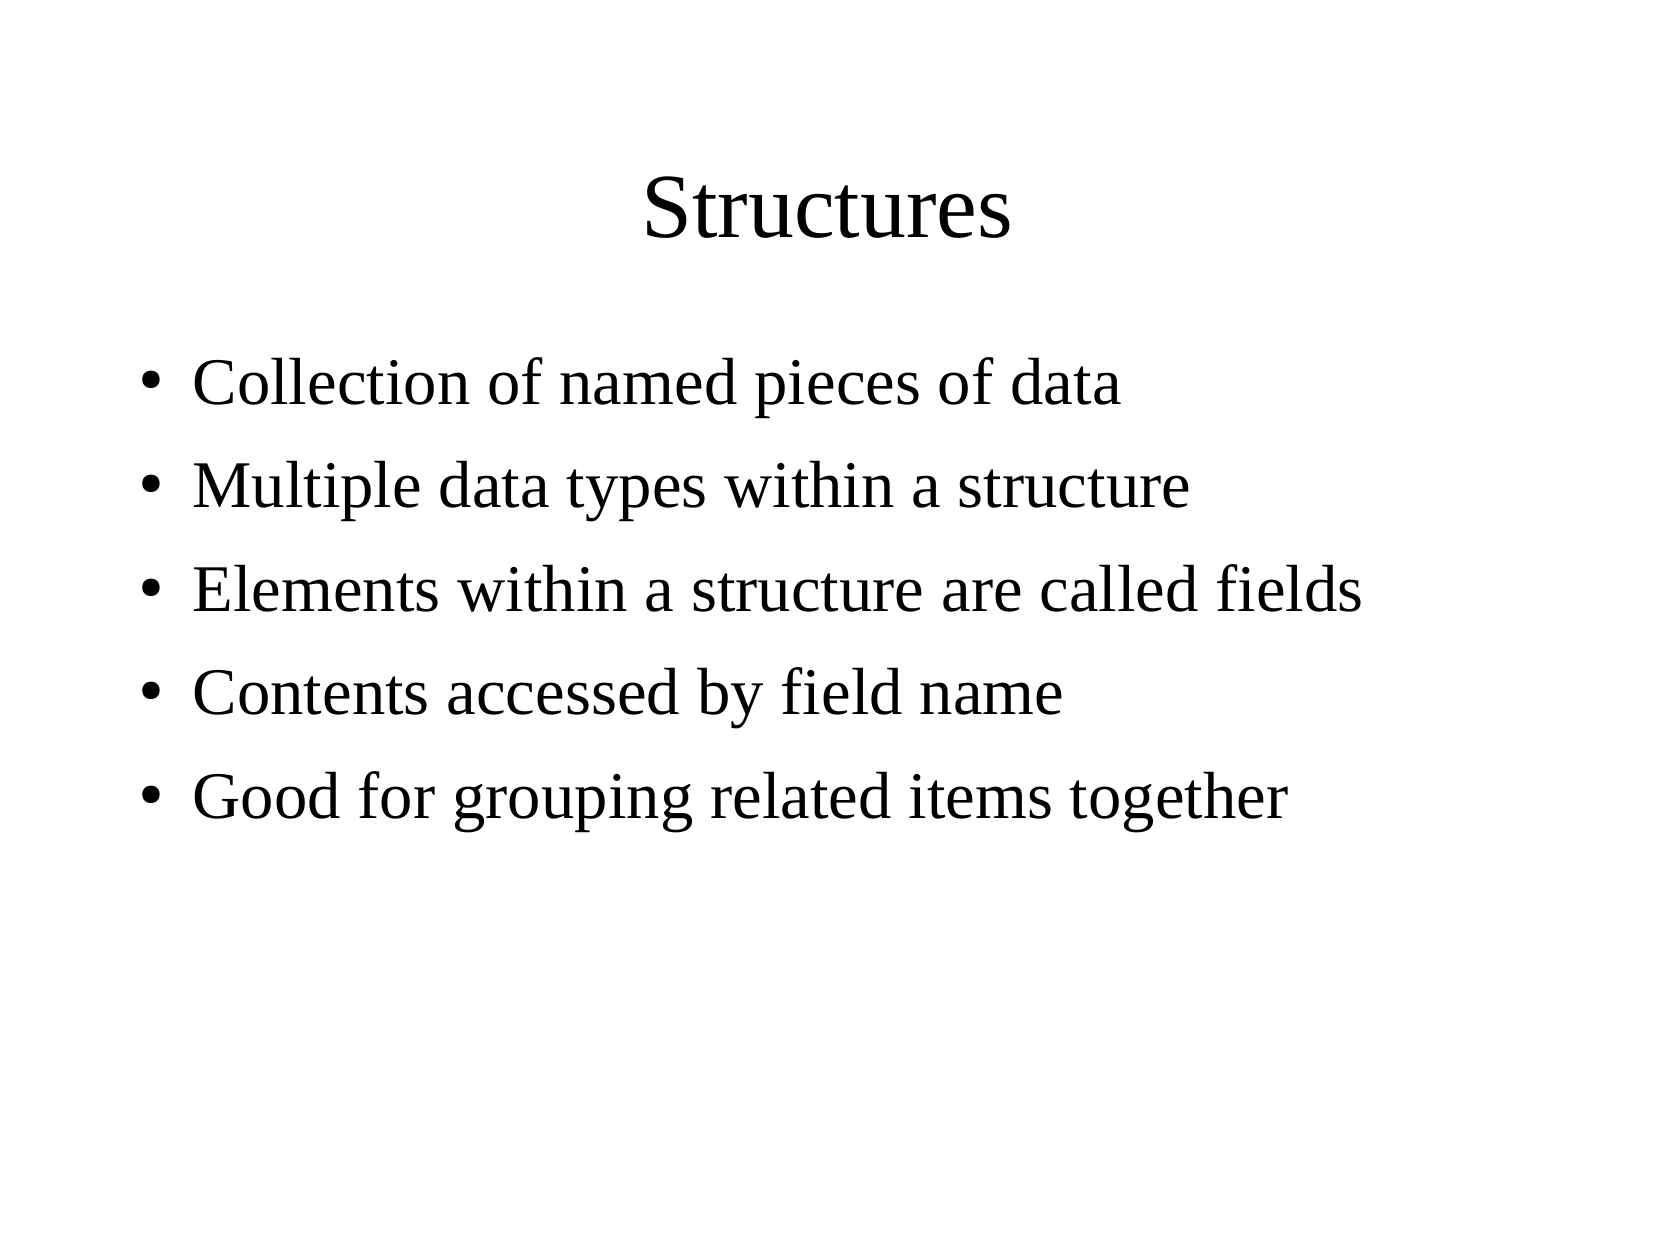

# Structures
Collection of named pieces of data
Multiple data types within a structure
Elements within a structure are called fields
Contents accessed by field name
Good for grouping related items together